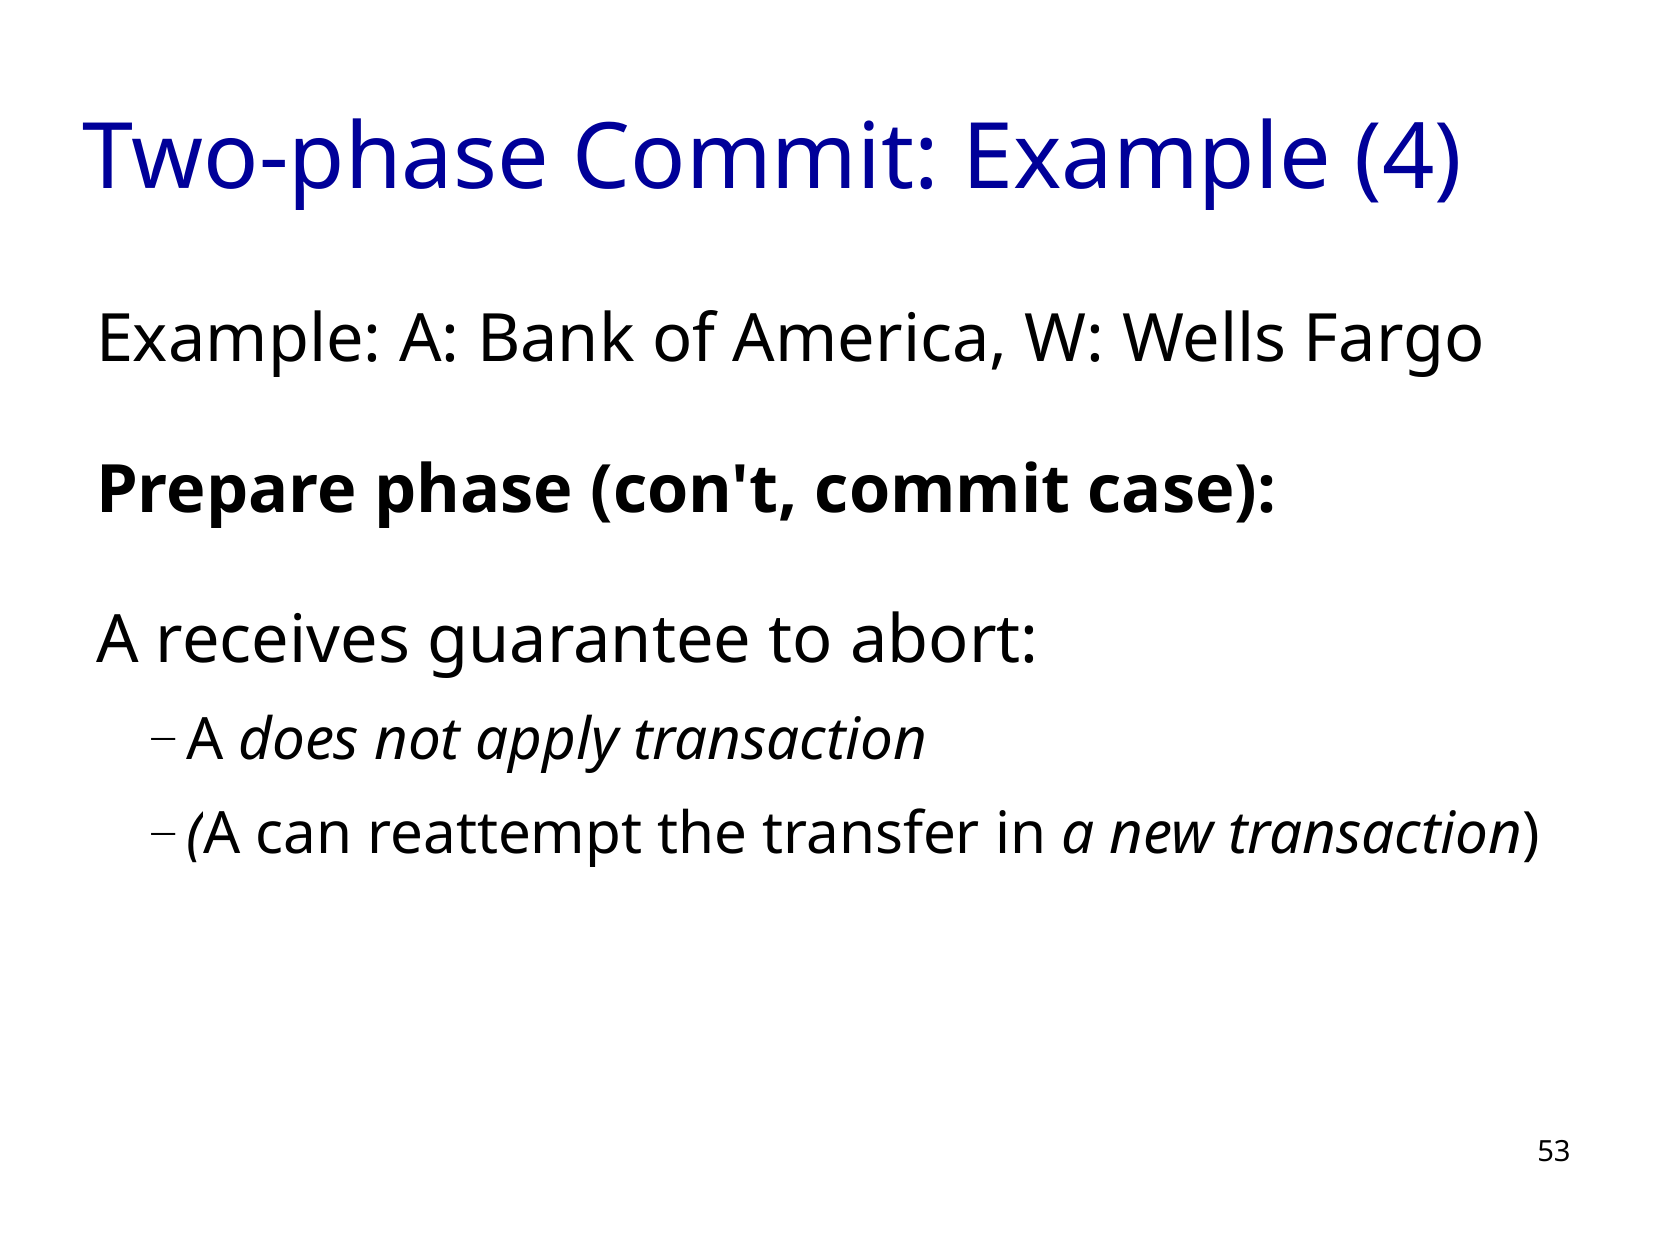

# Two-phase Commit: Example (4)
Example: A: Bank of America, W: Wells Fargo
Prepare phase (con't, commit case):
A receives guarantee to abort:
A does not apply transaction
(A can reattempt the transfer in a new transaction)
53